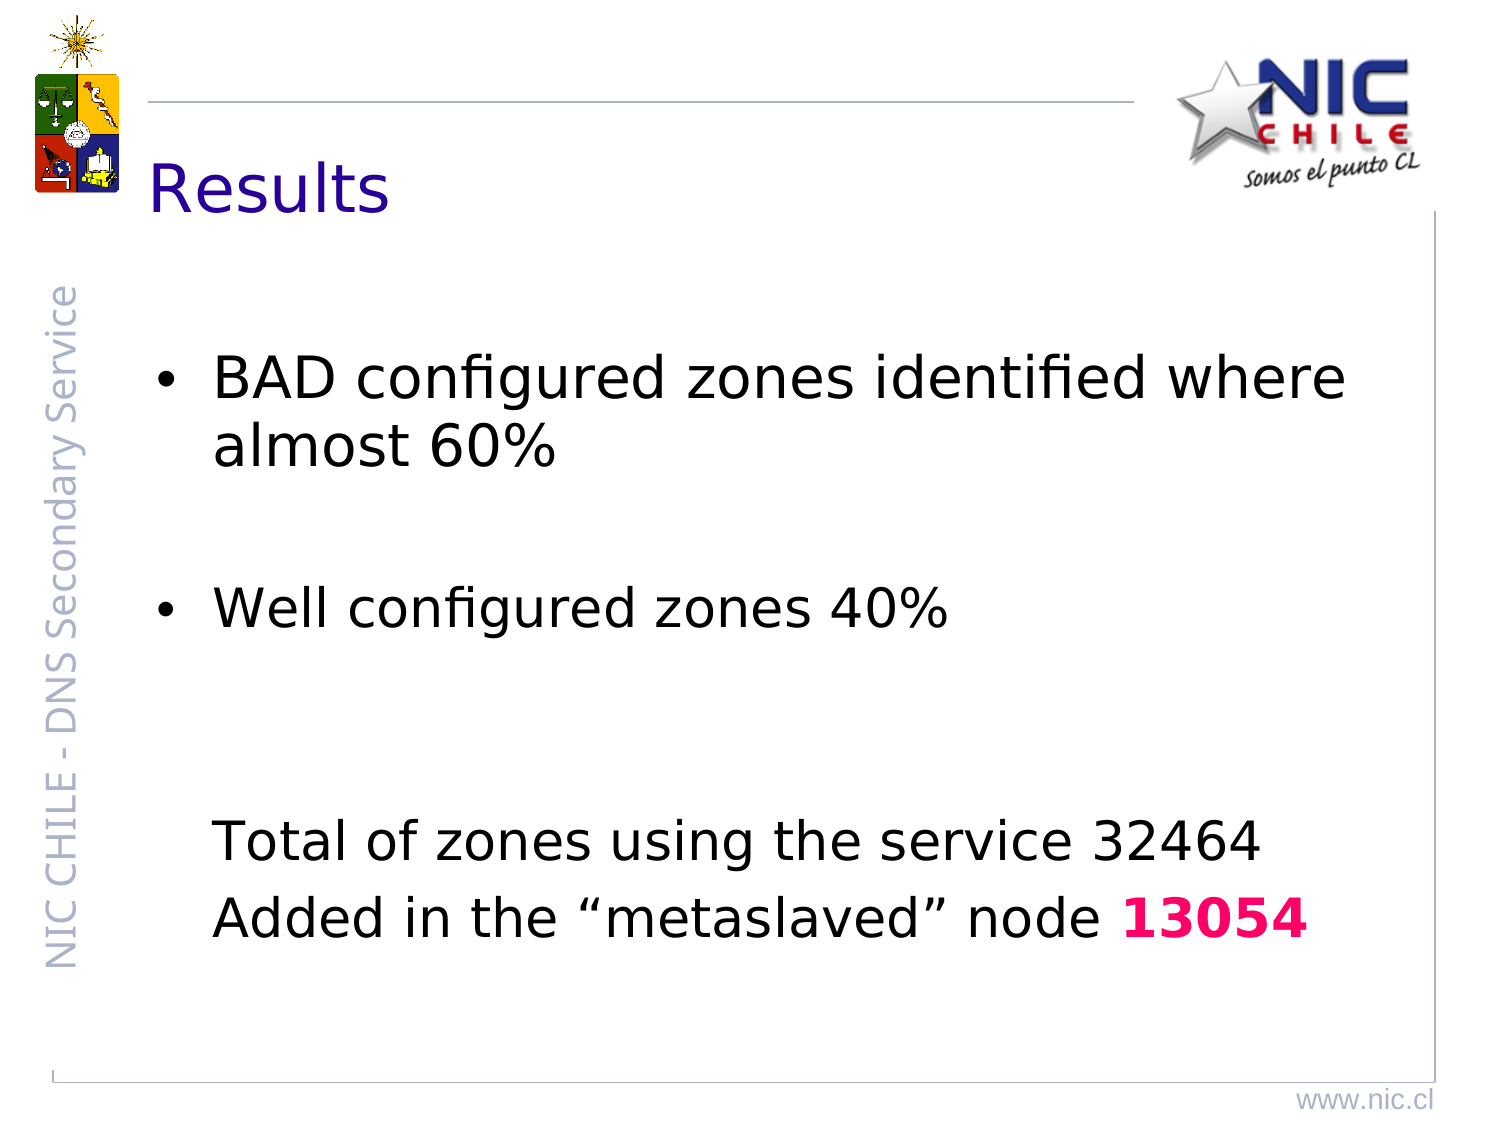

# Results
BAD configured zones identified where almost 60%
Well configured zones 40%
Total of zones using the service 32464
Added in the “metaslaved” node 13054